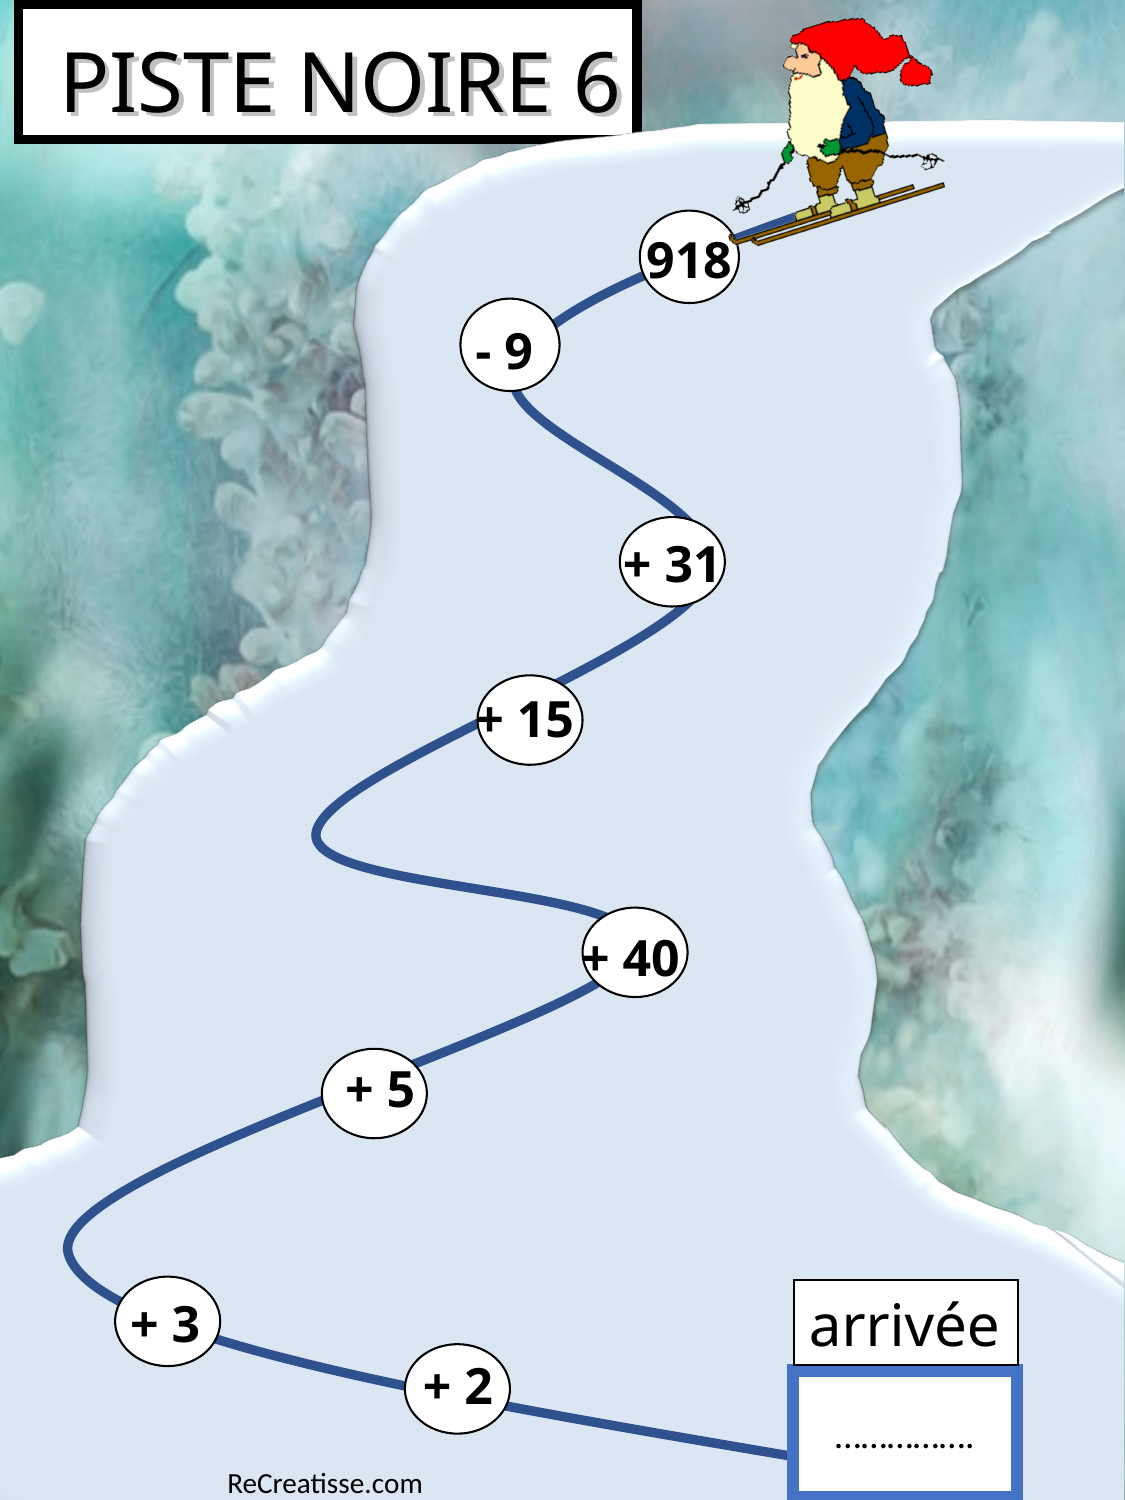

PISTE NOIRE 6
918
- 9
+ 31
+ 15
+ 40
+ 5
arrivée
+ 3
+ 2
…………….
ReCreatisse.com